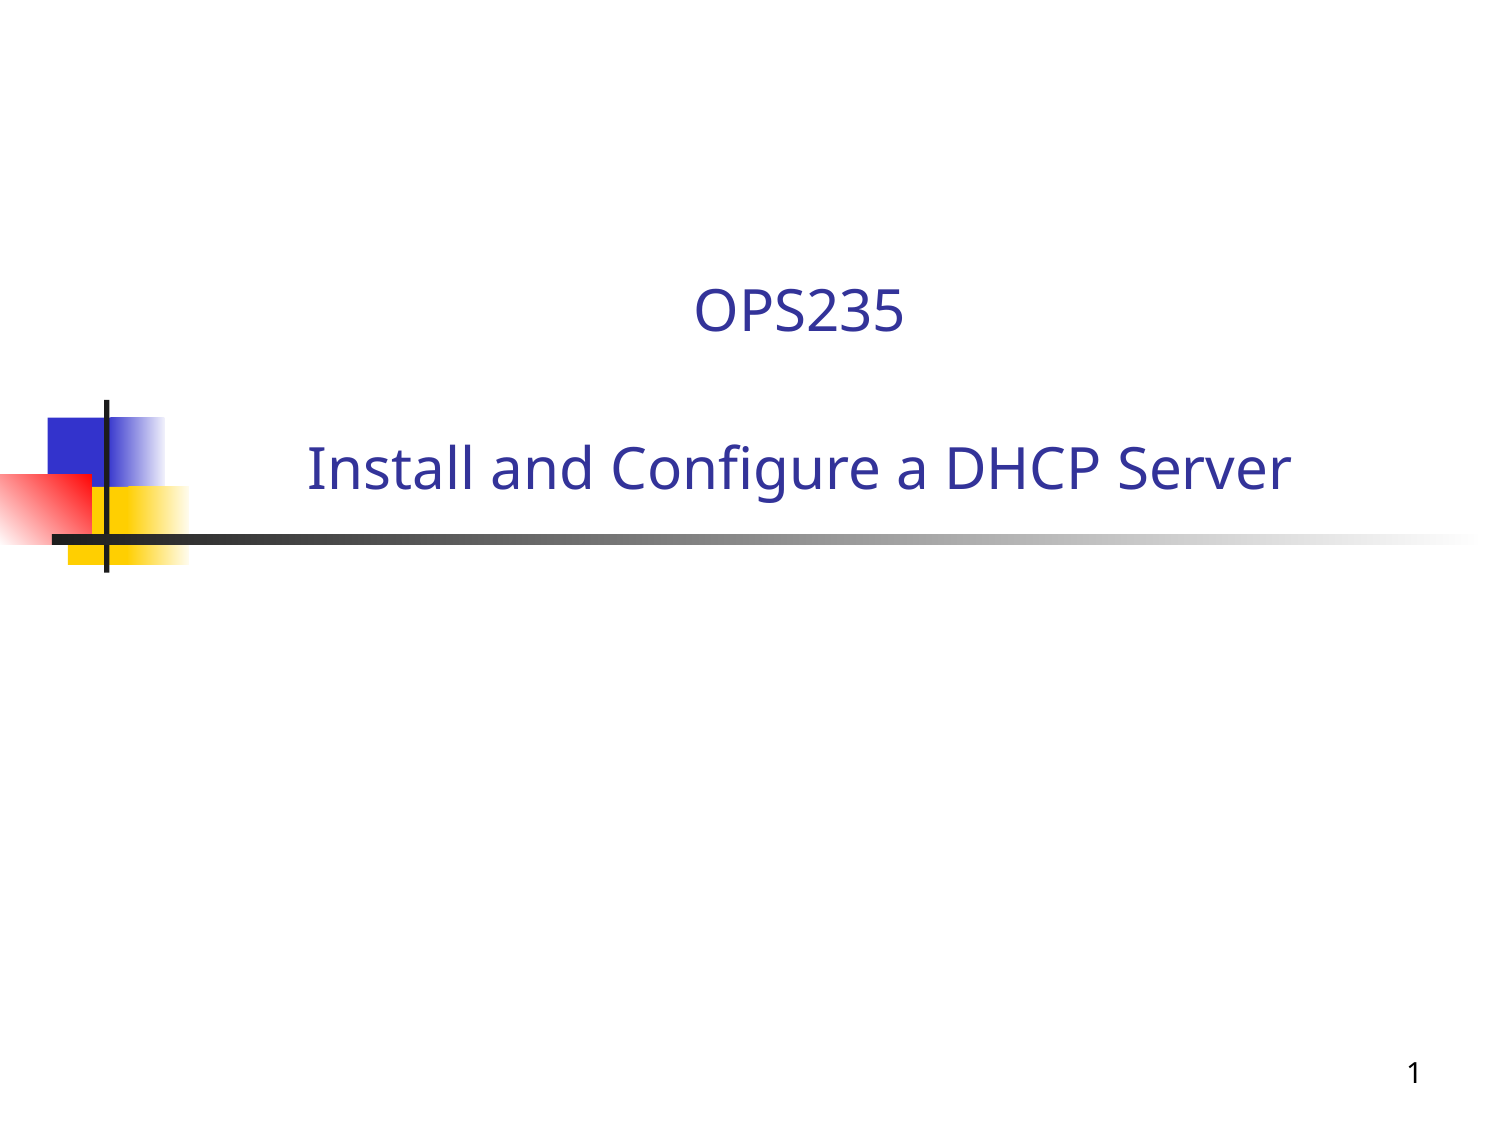

# OPS235 Install and Configure a DHCP Server
1